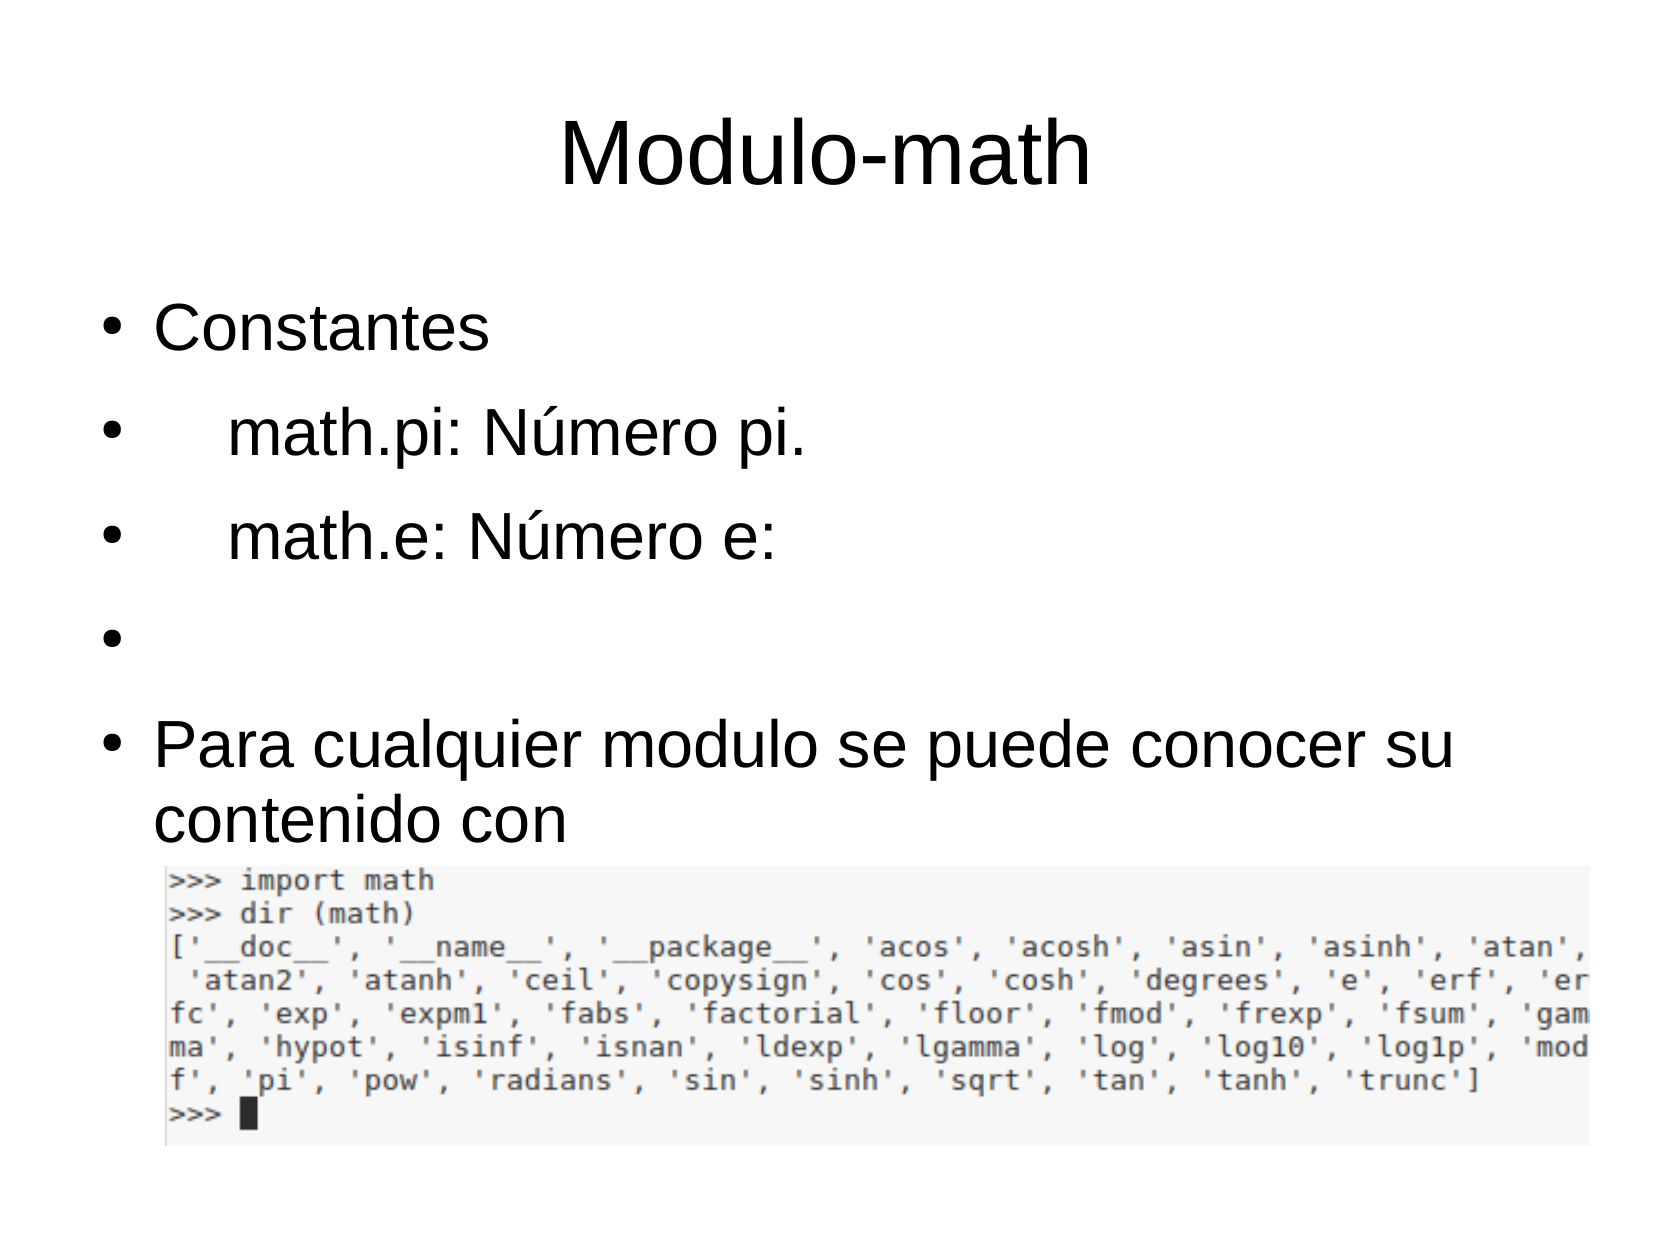

# Modulo-math
Constantes
 math.pi: Número pi.
 math.e: Número e:
Para cualquier modulo se puede conocer su contenido con